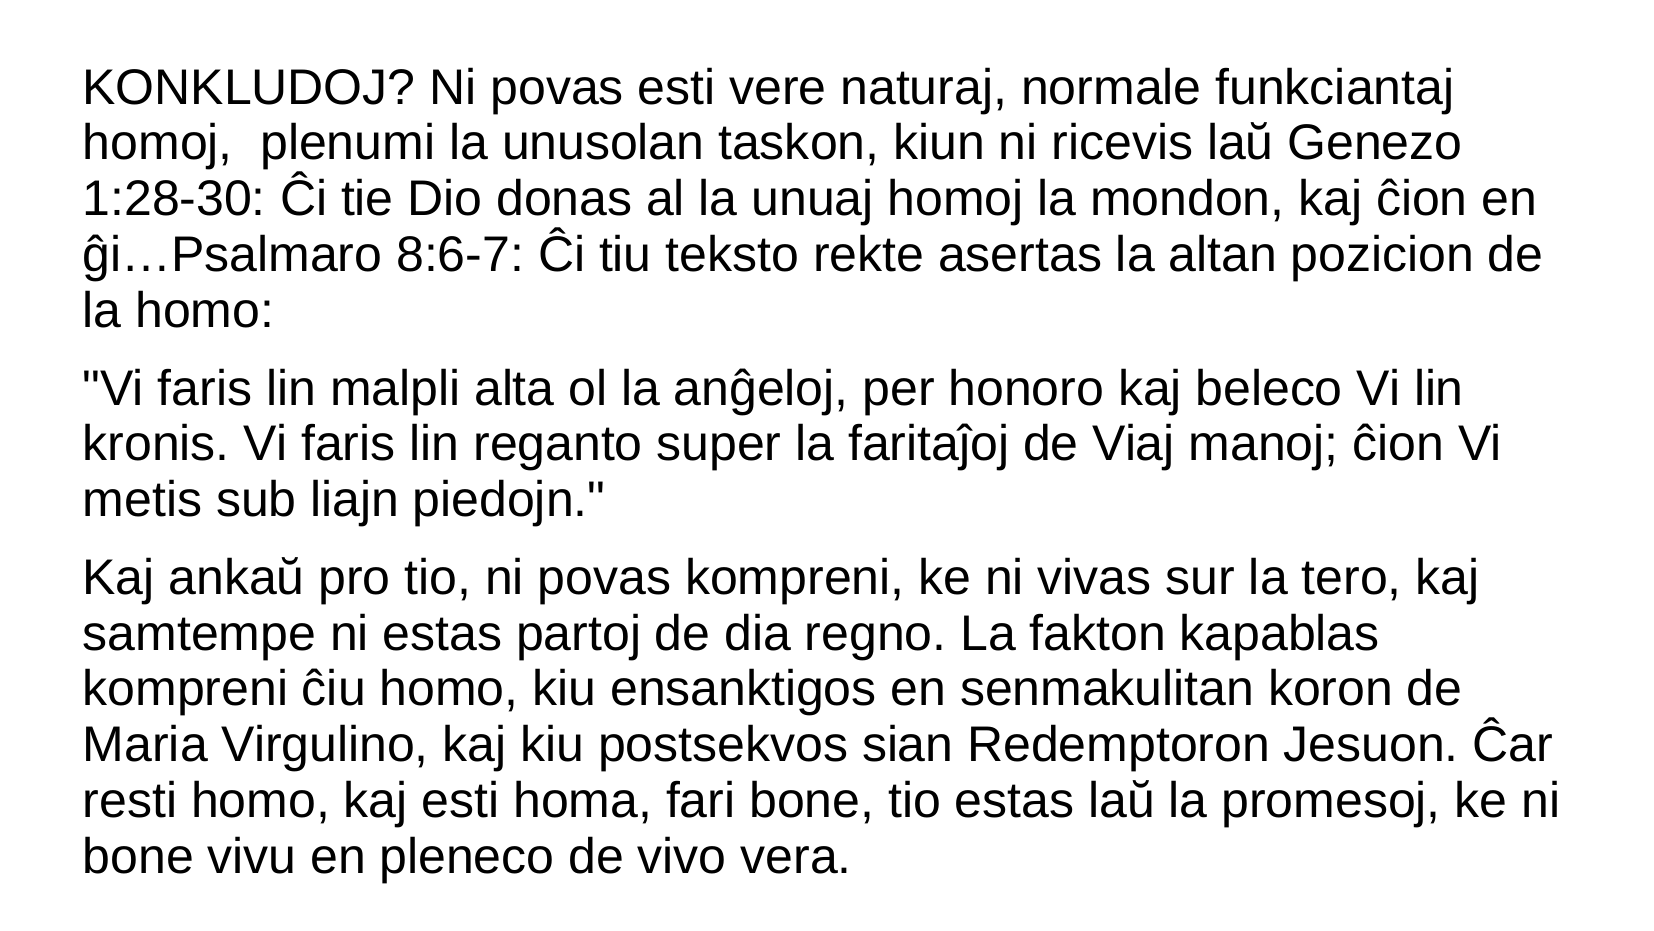

# KONKLUDOJ? Ni povas esti vere naturaj, normale funkciantaj homoj, plenumi la unusolan taskon, kiun ni ricevis laŭ Genezo 1:28-30: Ĉi tie Dio donas al la unuaj homoj la mondon, kaj ĉion en ĝi…Psalmaro 8:6-7: Ĉi tiu teksto rekte asertas la altan pozicion de la homo:
"Vi faris lin malpli alta ol la anĝeloj, per honoro kaj beleco Vi lin kronis. Vi faris lin reganto super la faritaĵoj de Viaj manoj; ĉion Vi metis sub liajn piedojn."
Kaj ankaŭ pro tio, ni povas kompreni, ke ni vivas sur la tero, kaj samtempe ni estas partoj de dia regno. La fakton kapablas kompreni ĉiu homo, kiu ensanktigos en senmakulitan koron de Maria Virgulino, kaj kiu postsekvos sian Redemptoron Jesuon. Ĉar resti homo, kaj esti homa, fari bone, tio estas laŭ la promesoj, ke ni bone vivu en pleneco de vivo vera.